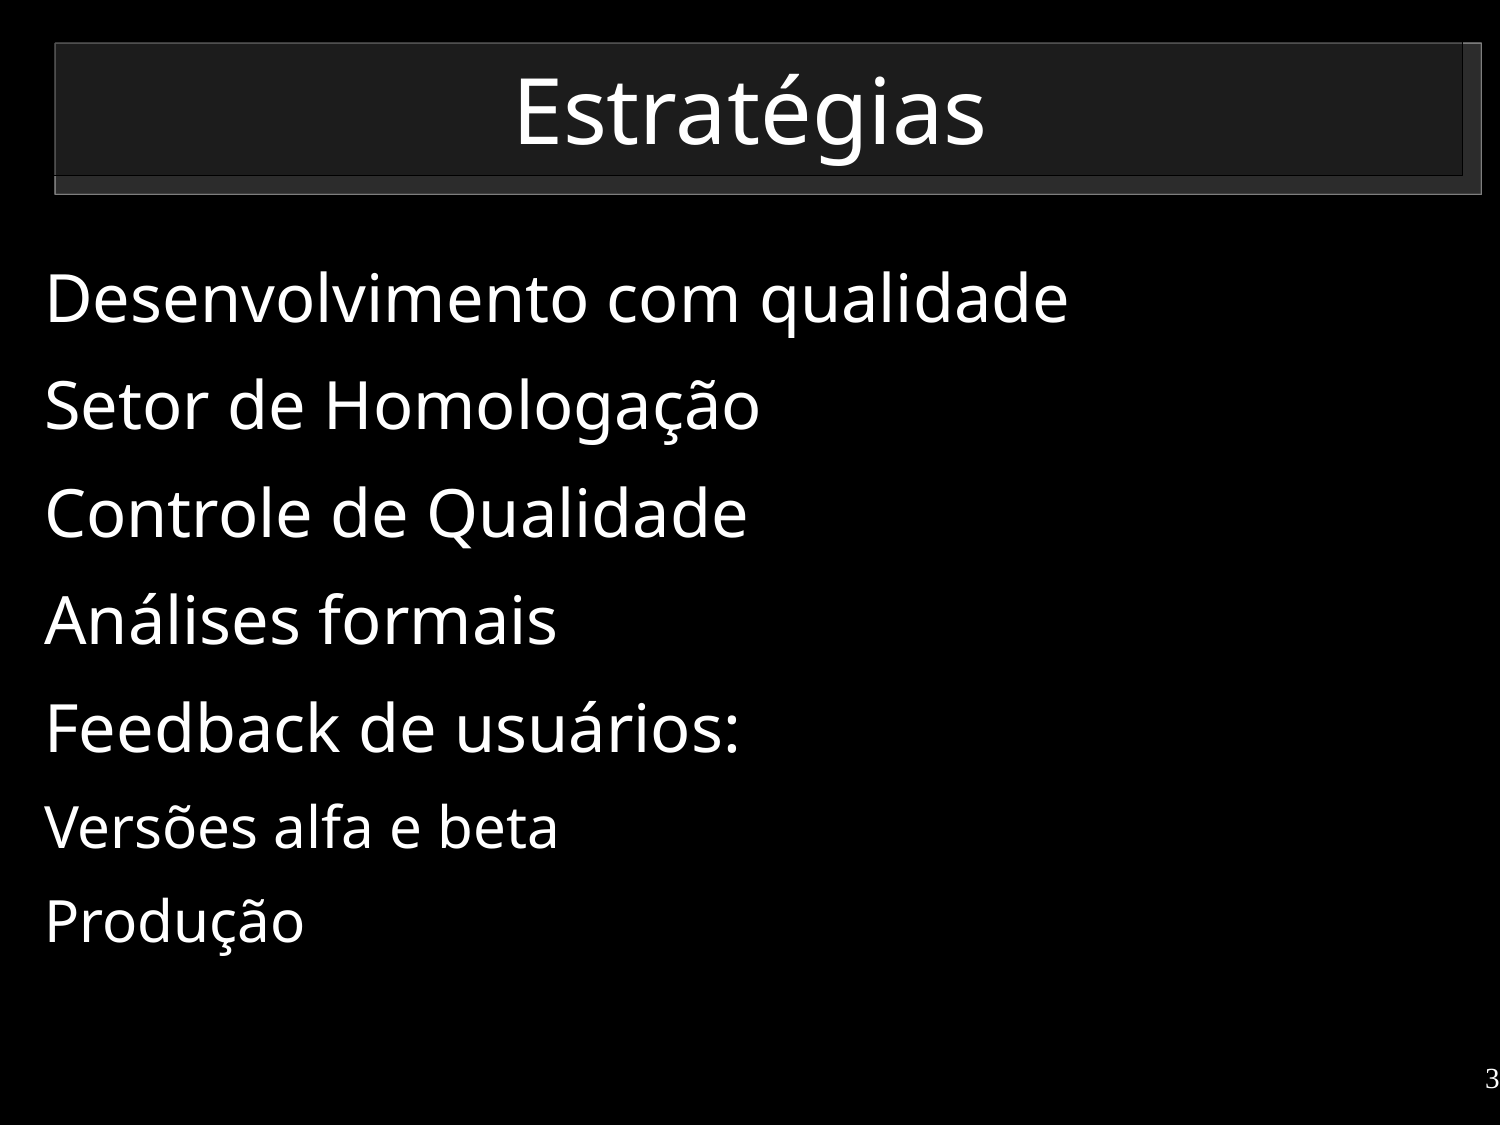

# Estratégias
Desenvolvimento com qualidade
Setor de Homologação
Controle de Qualidade
Análises formais
Feedback de usuários:
Versões alfa e beta
Produção
3